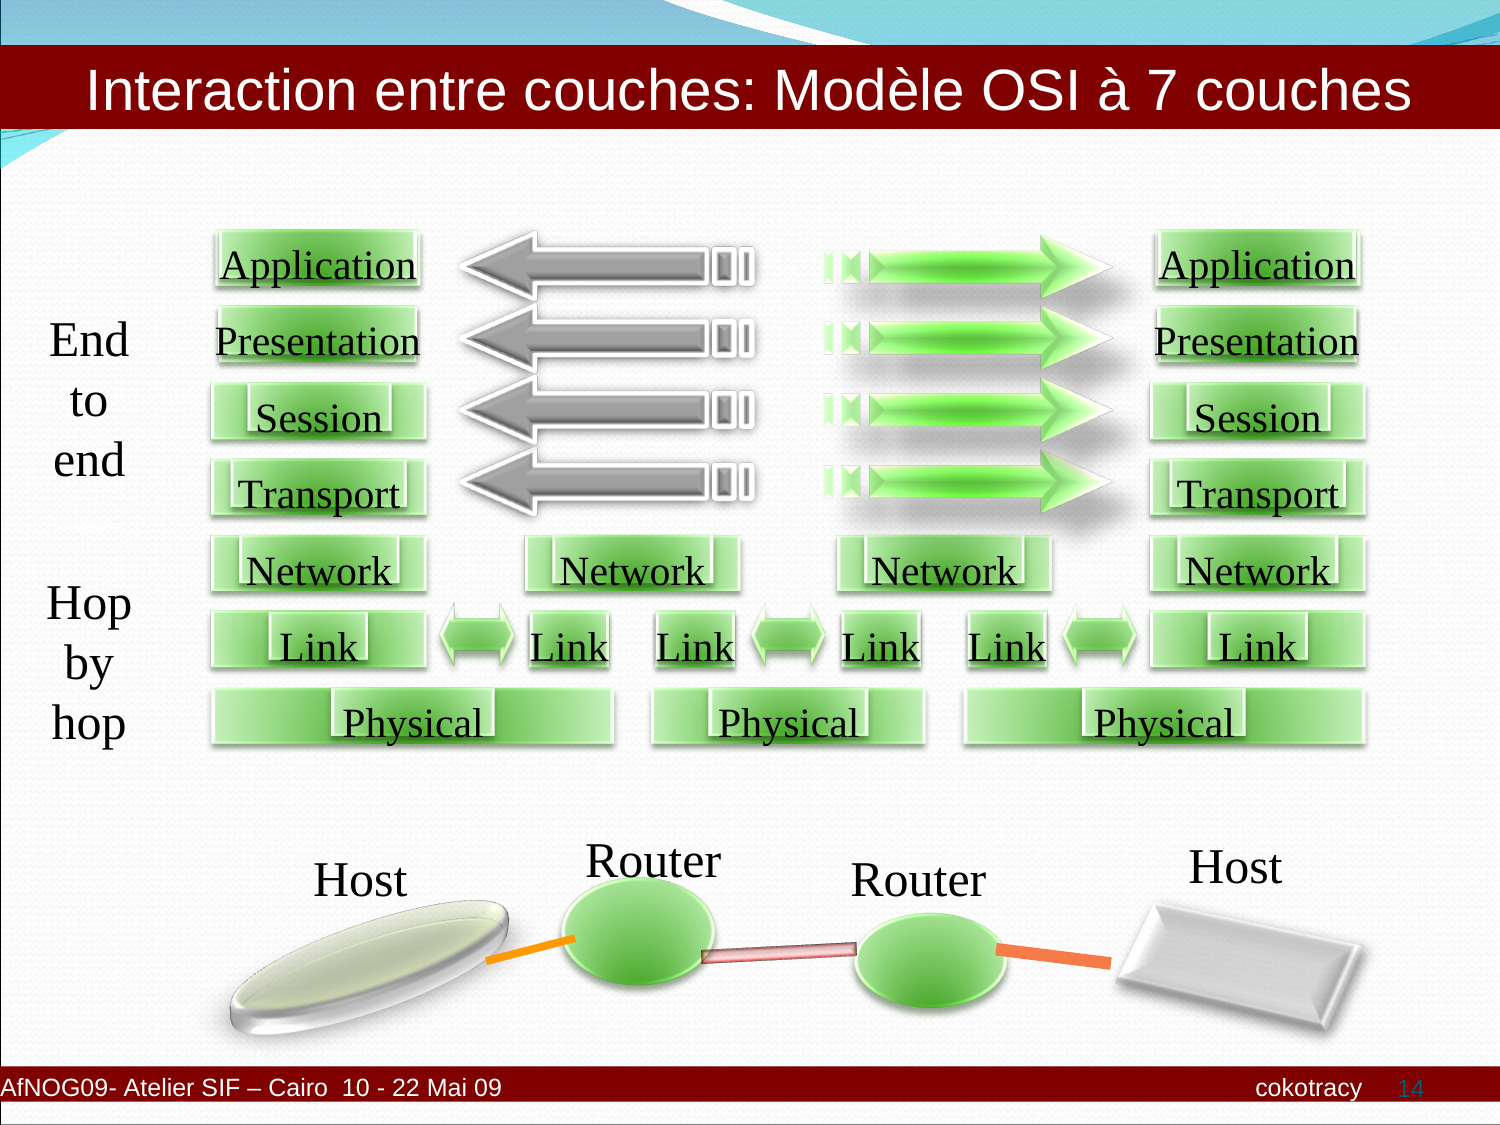

Interaction entre couches: Modèle OSI à 7 couches
Application
Application
End to end
Presentation
Presentation
Session
Session
Transport
Transport
Network
Network
Network
Network
Hop by hop
Link
Link
Link
Link
Link
Link
Physical
Physical
Physical
Router
Host
Host
Router
AfNOG09- Atelier SIF – Cairo 10 - 22 Mai 09 cokotracy